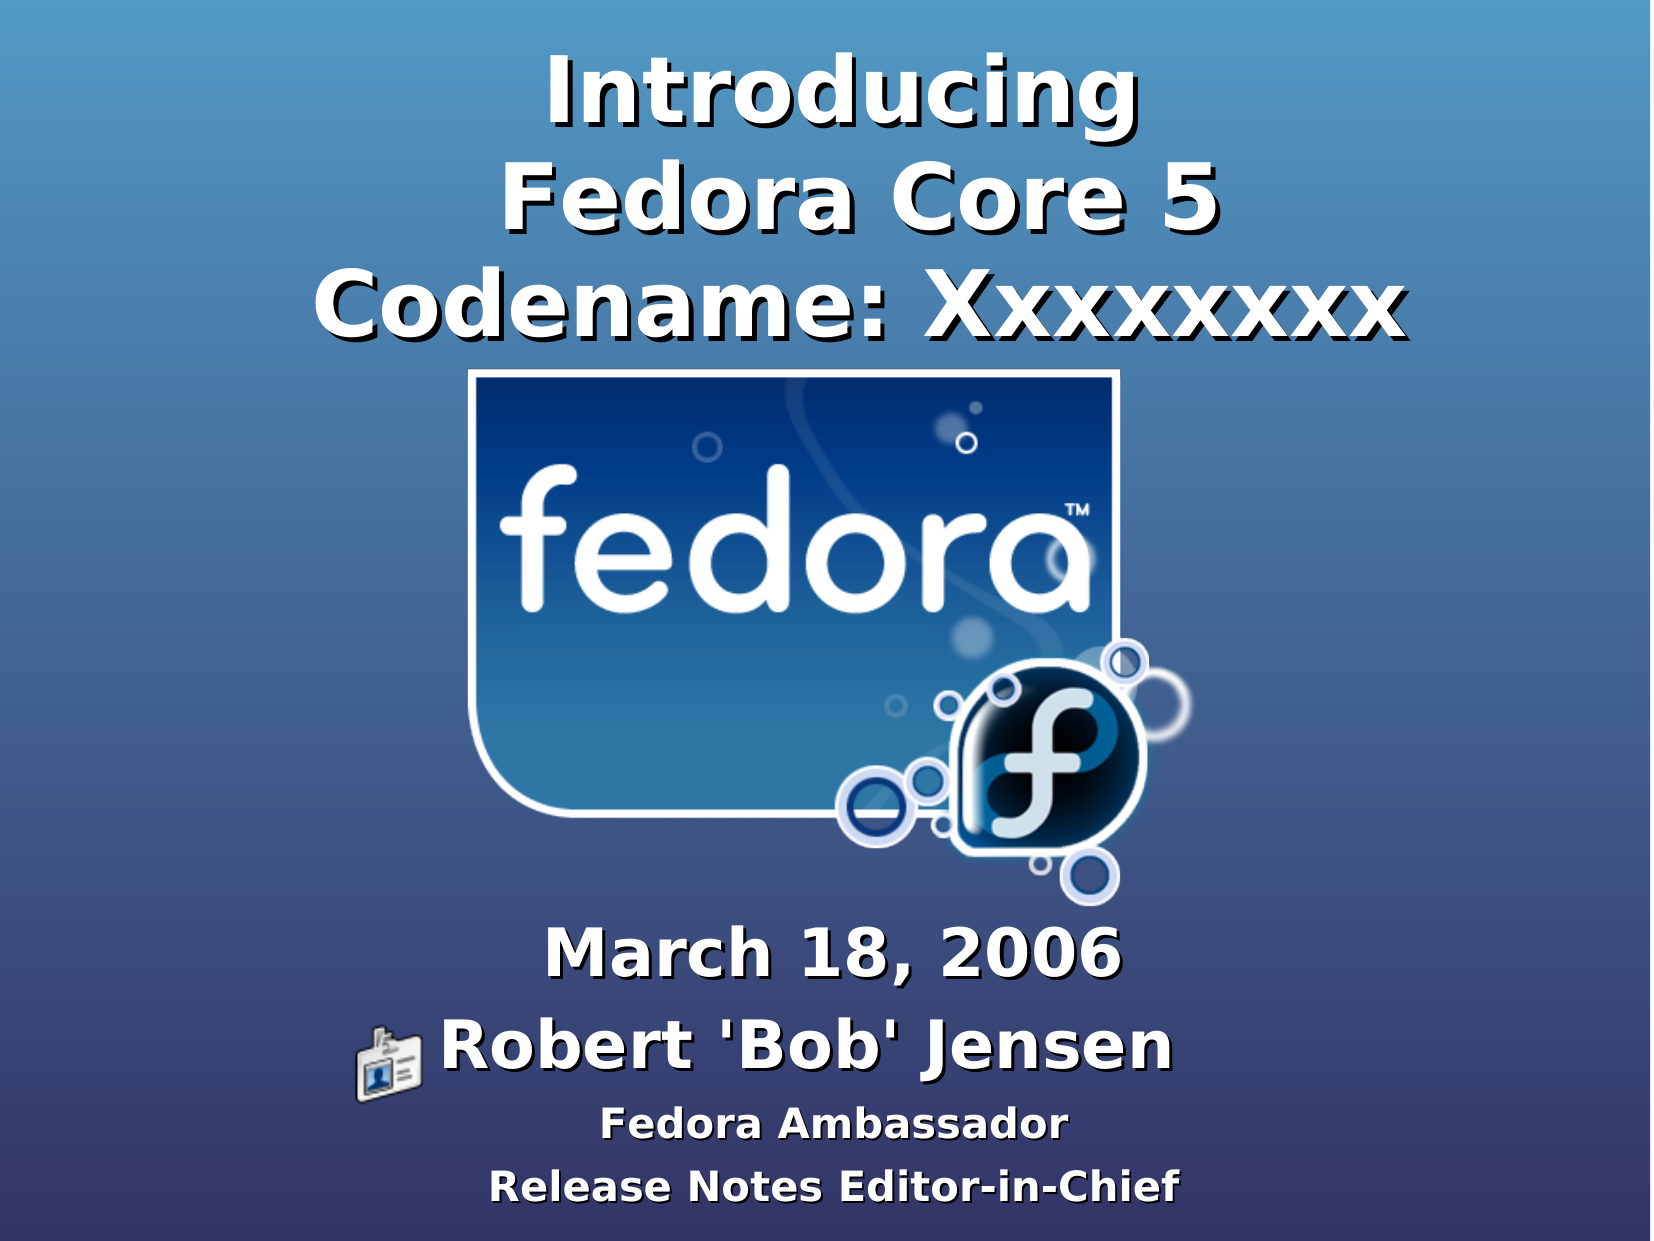

# Introducing Fedora Core 5 Codename: Xxxxxxxx
March 18, 2006
Robert 'Bob' Jensen
Fedora Ambassador
Release Notes Editor-in-Chief